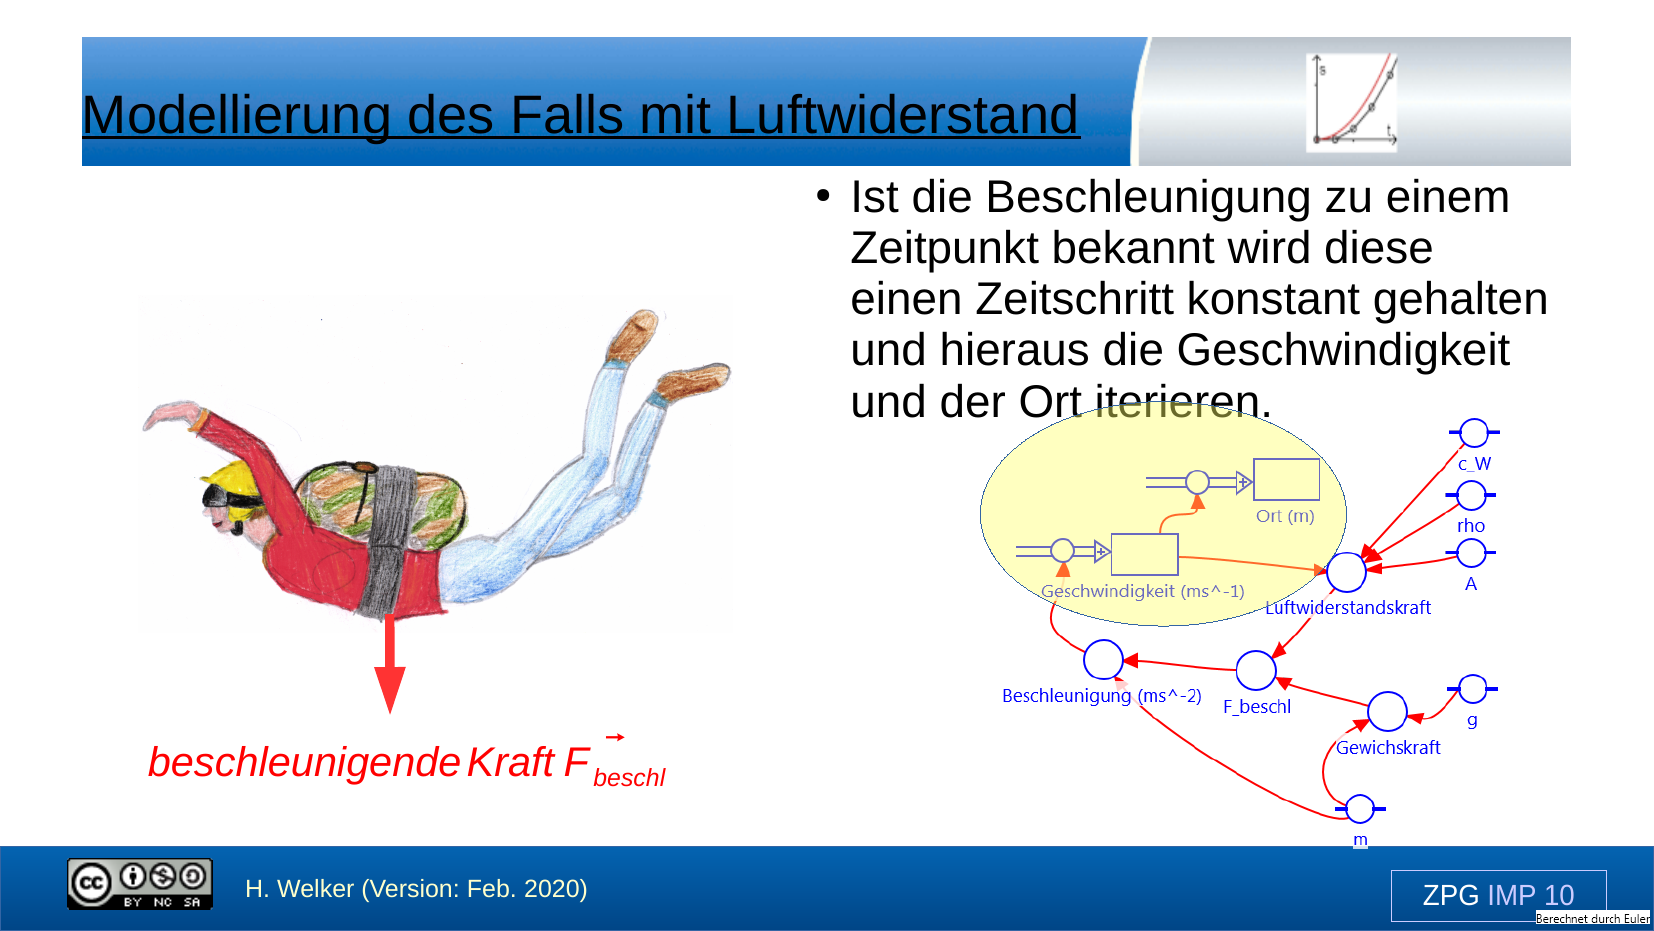

# Modellierung des Falls mit Luftwiderstand
Ist die Beschleunigung zu einem Zeitpunkt bekannt wird diese einen Zeitschritt konstant gehalten und hieraus die Geschwindigkeit und der Ort iterieren.